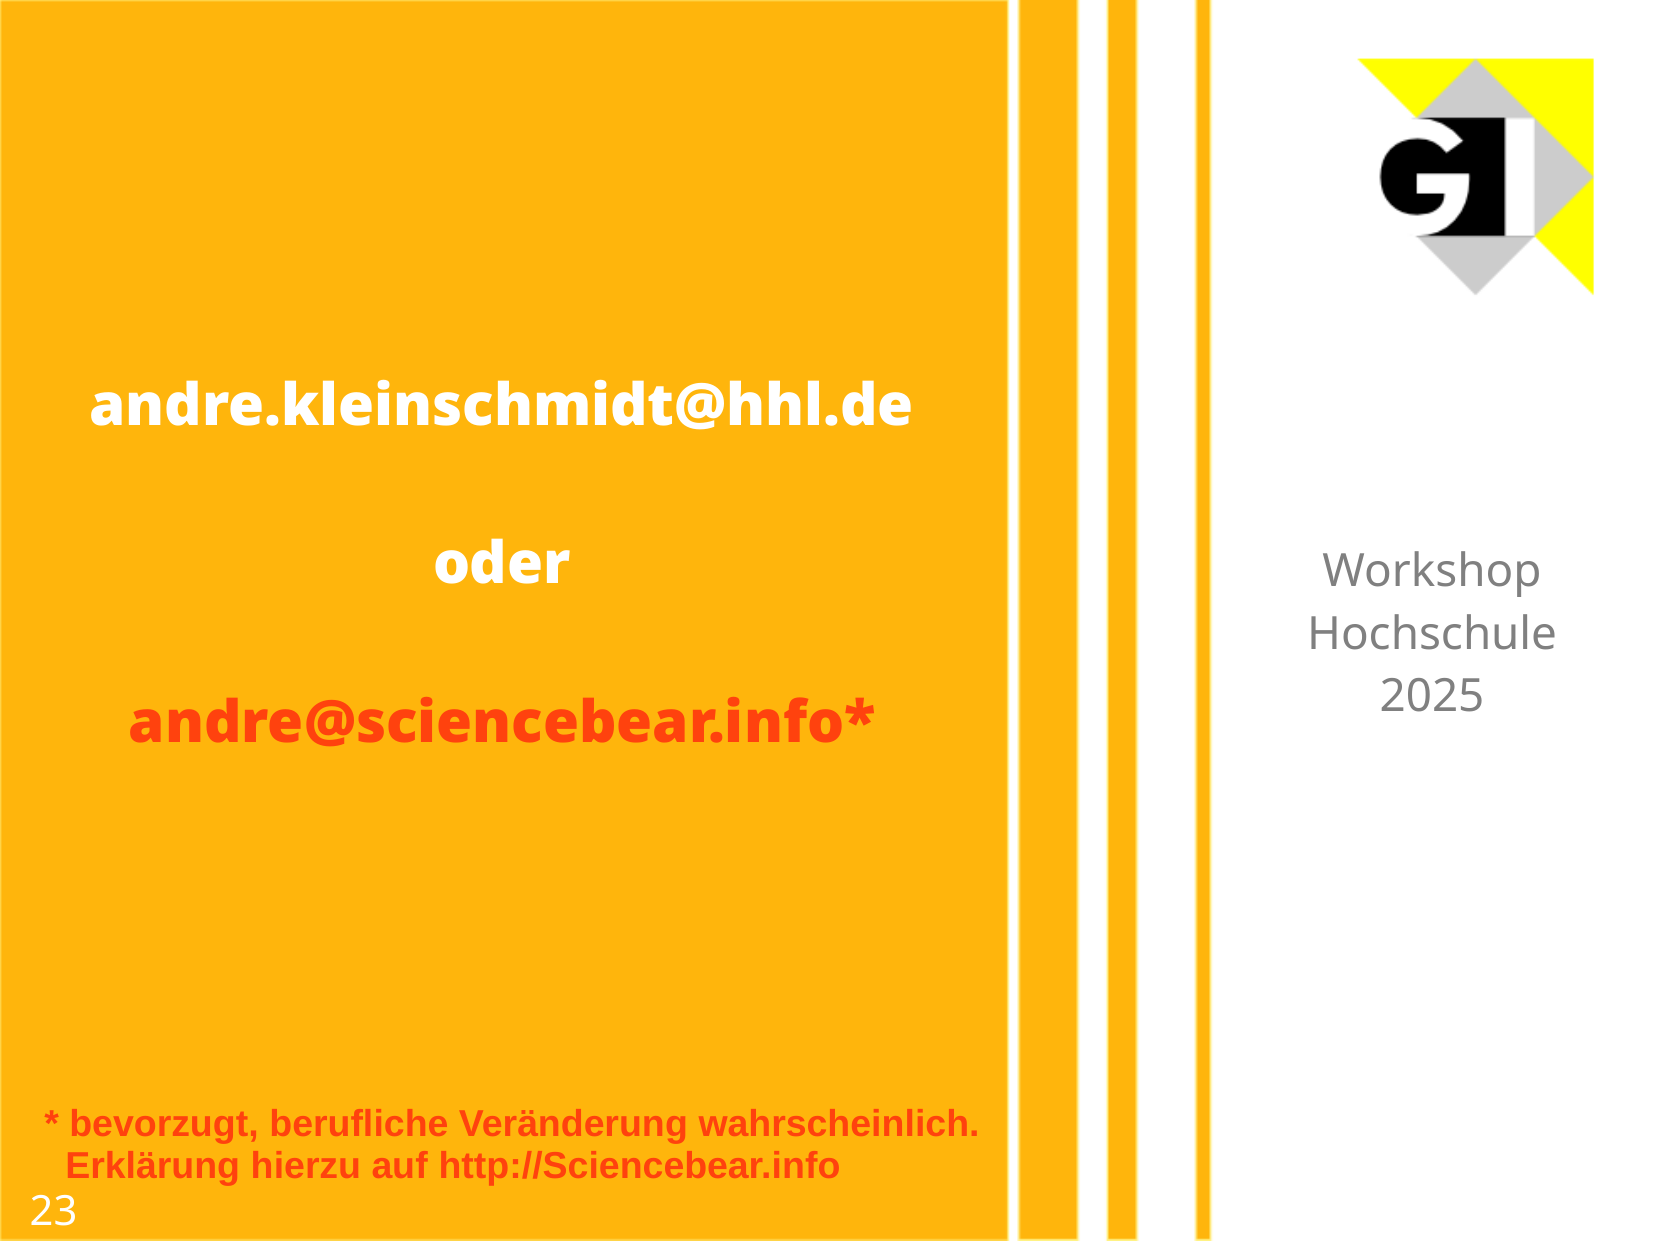

29.09.2015
# andre.kleinschmidt@hhl.de oder andre@sciencebear.info*
Workshop Hochschule
2025
* bevorzugt, berufliche Veränderung wahrscheinlich.
 Erklärung hierzu auf http://Sciencebear.info
23